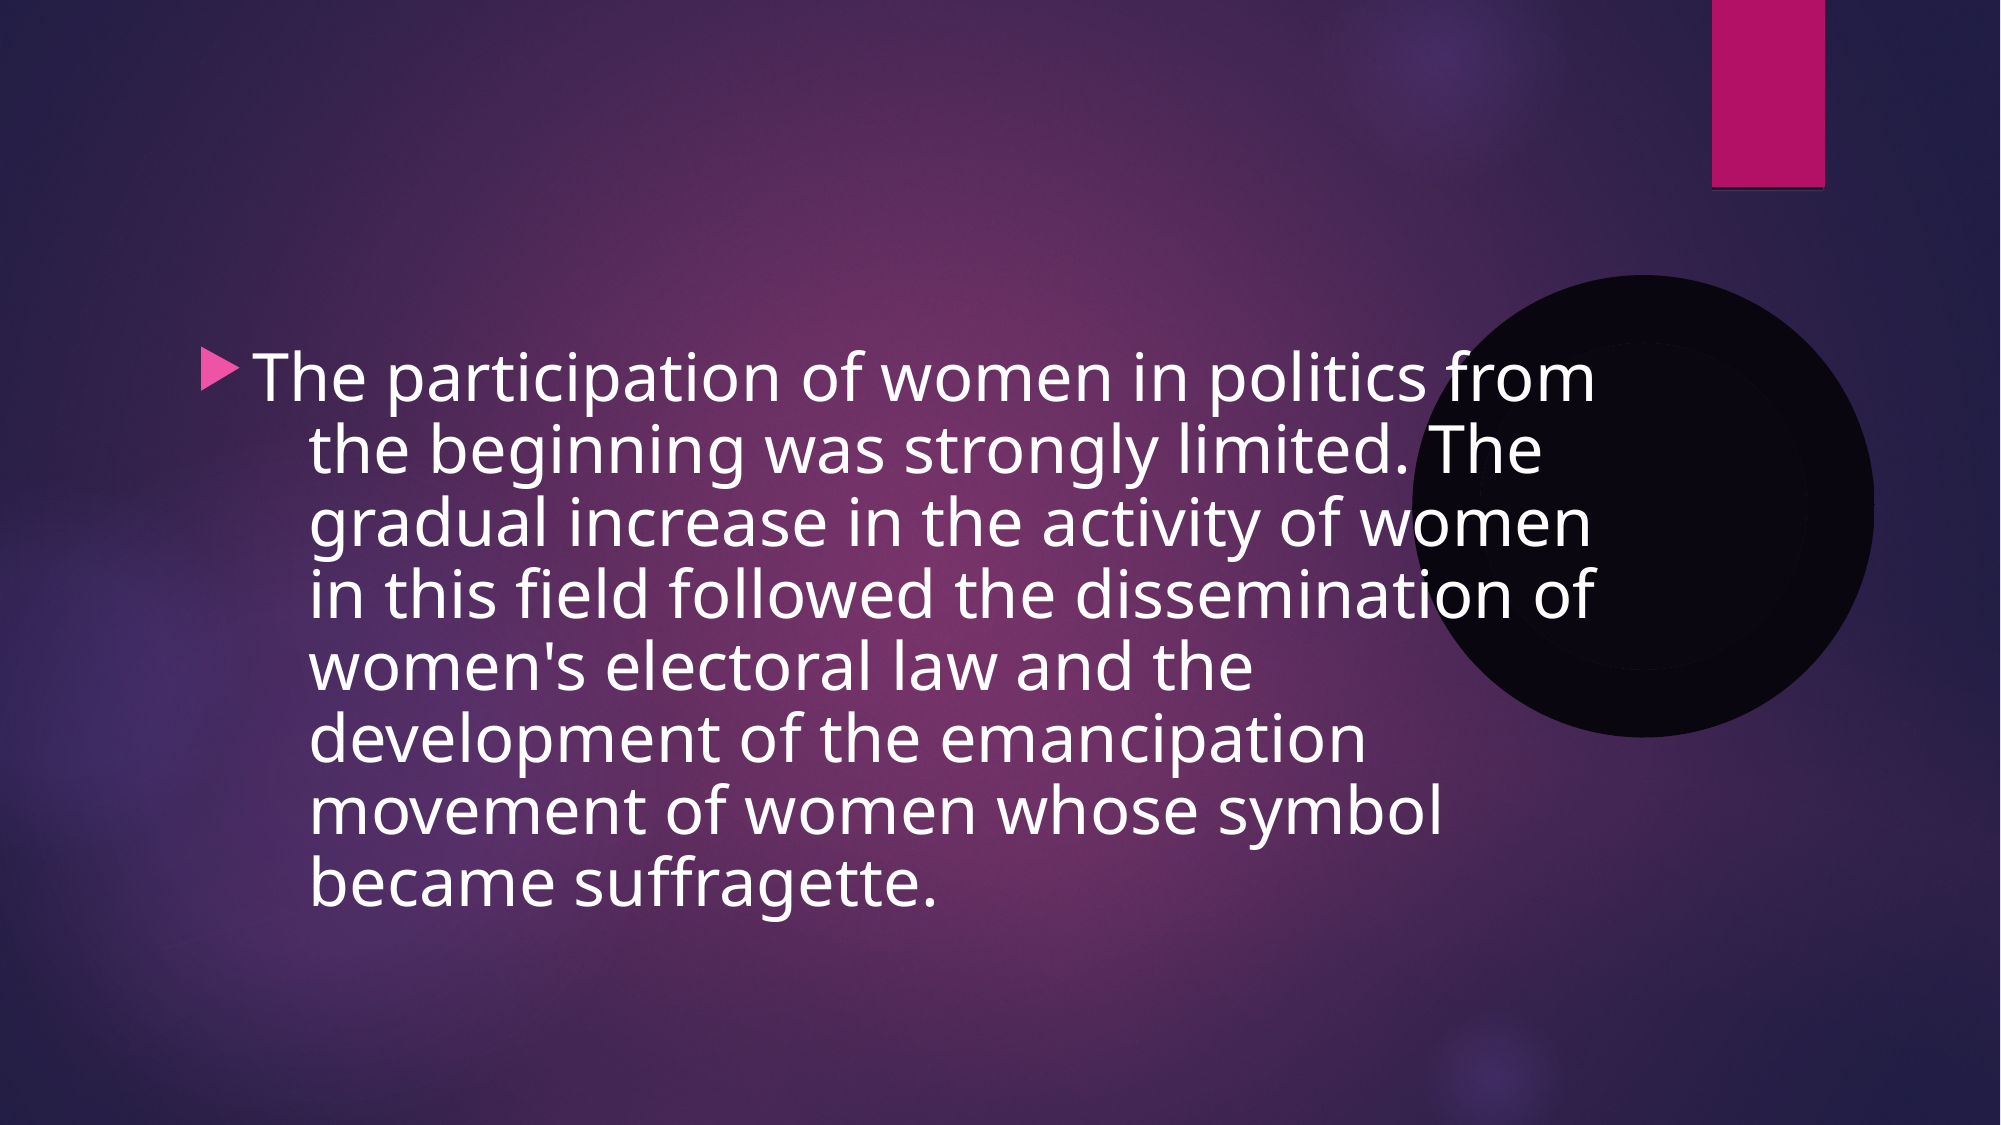

#
The participation of women in politics from the beginning was strongly limited. The gradual increase in the activity of women in this field followed the dissemination of women's electoral law and the development of the emancipation movement of women whose symbol became suffragette.